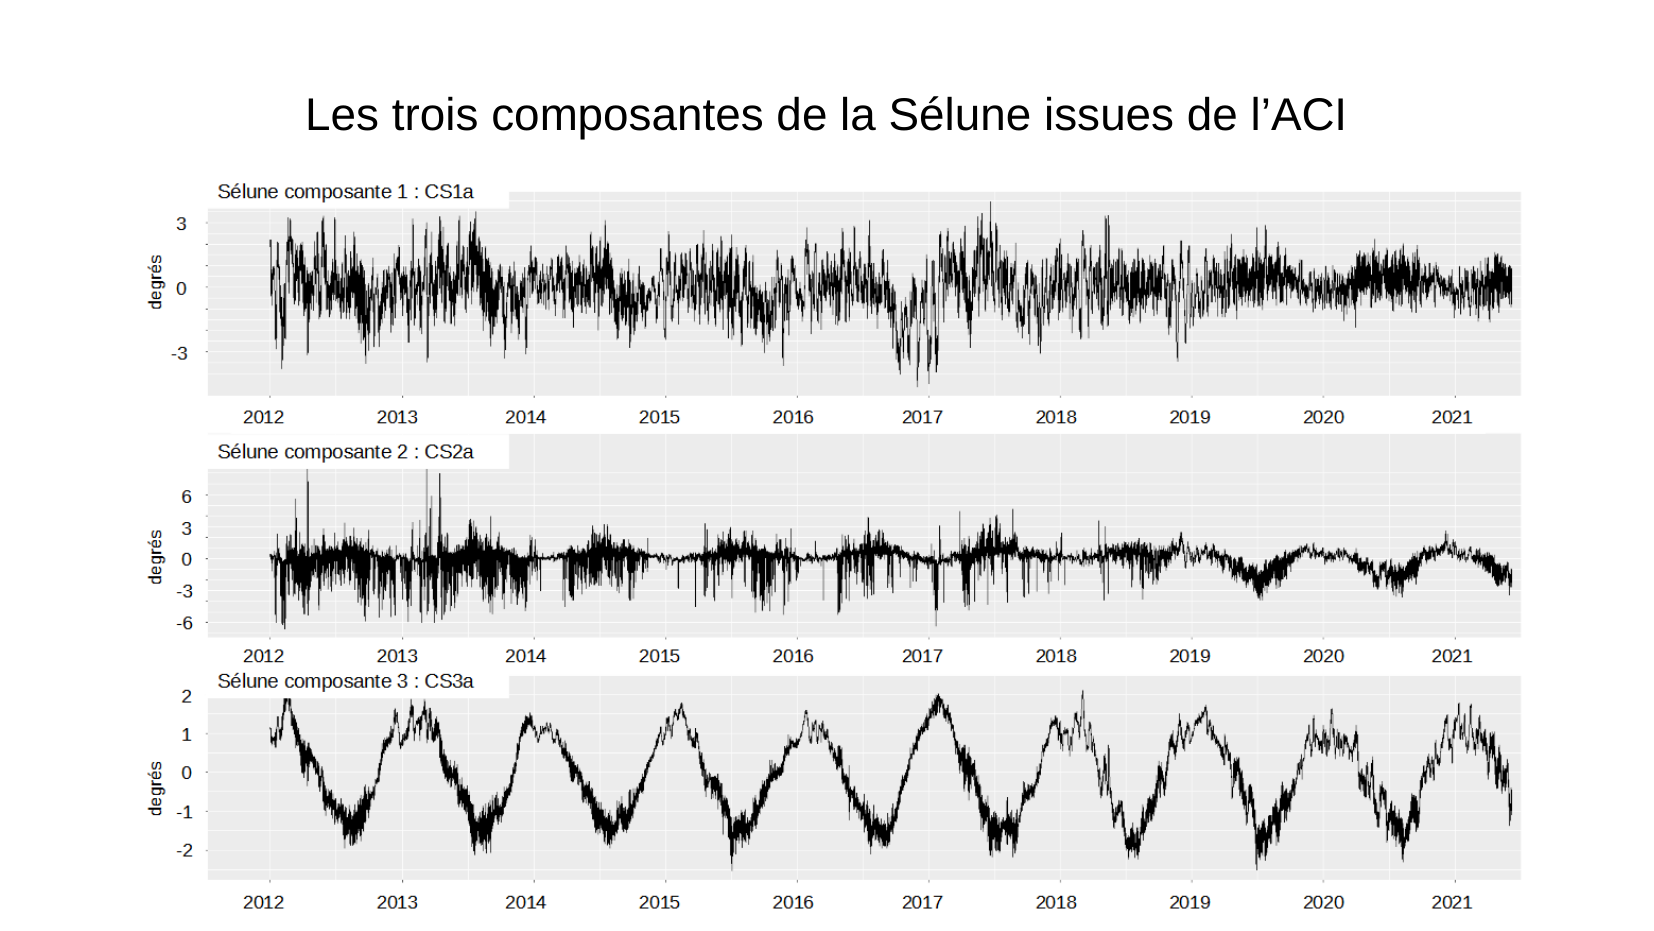

# Les trois composantes de la Sélune issues de l’ACI